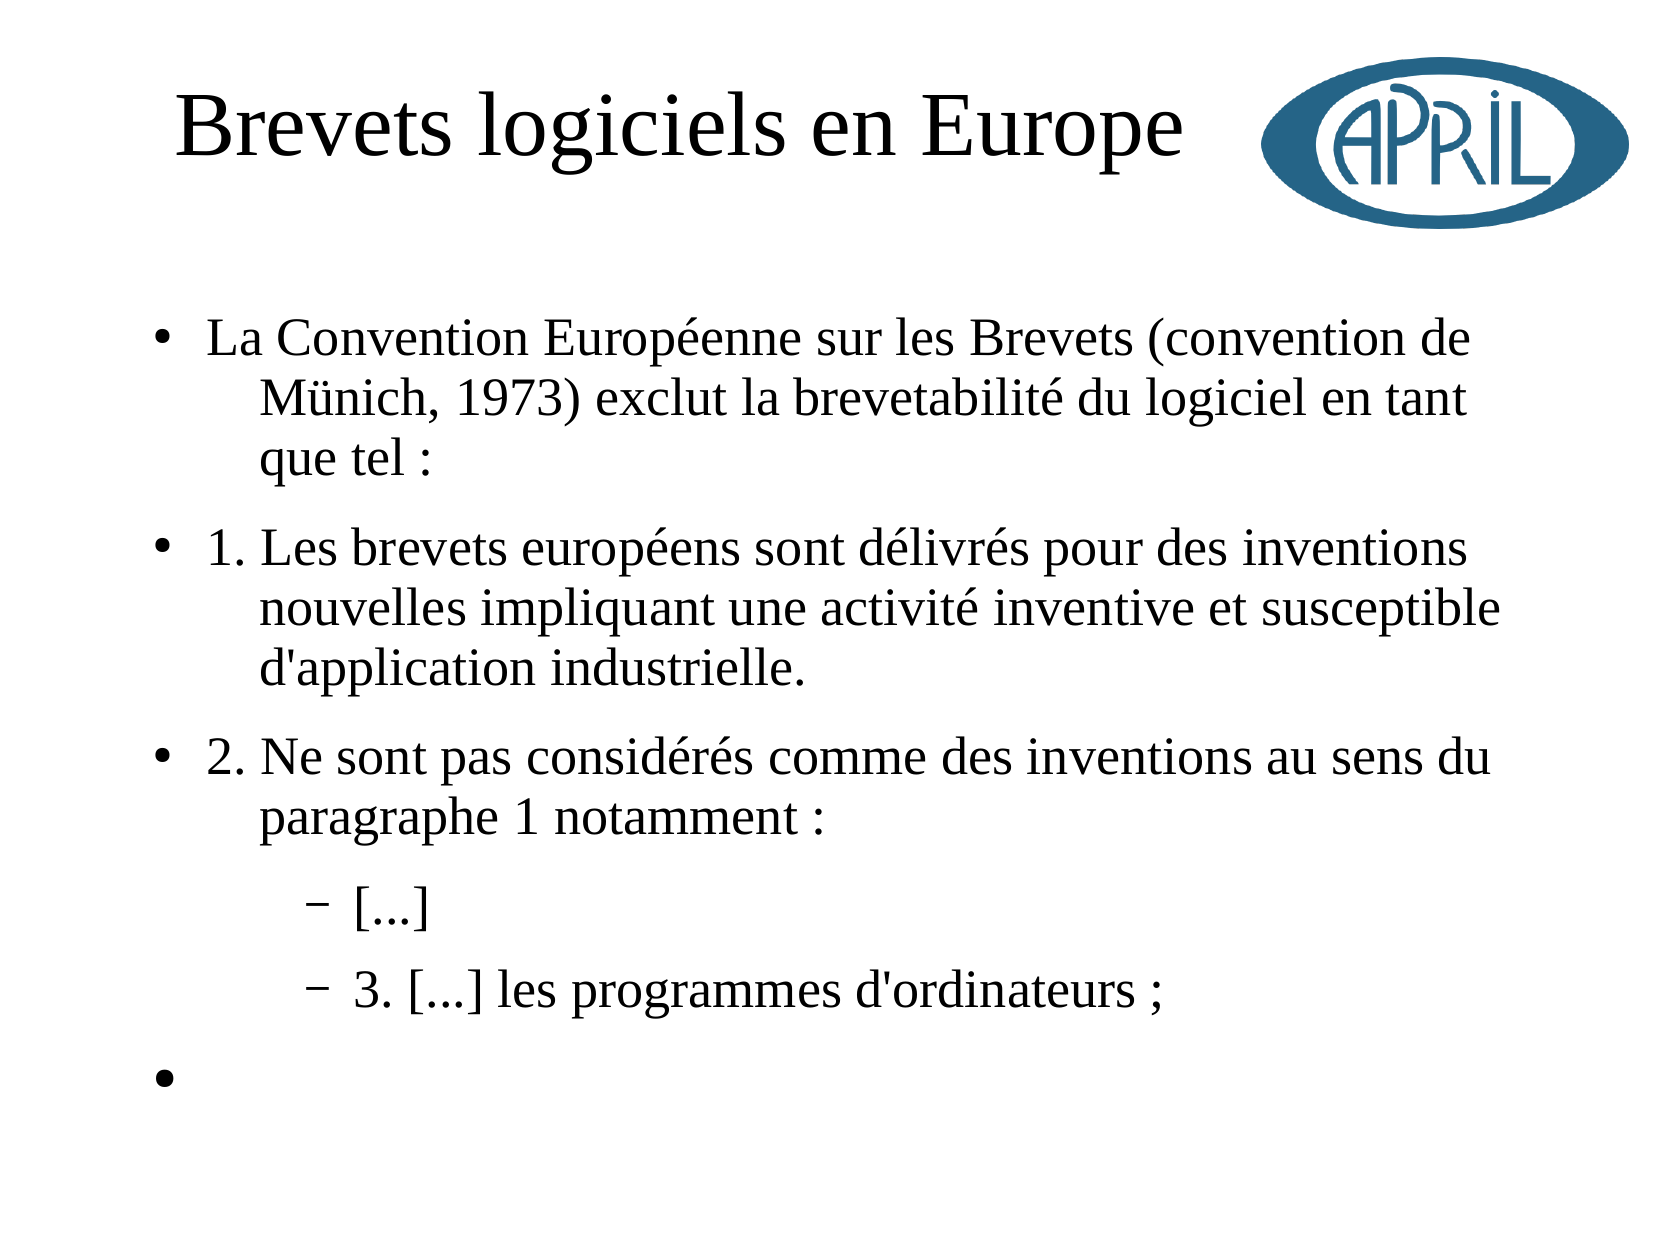

# Brevets logiciels en Europe
La Convention Européenne sur les Brevets (convention de Münich, 1973) exclut la brevetabilité du logiciel en tant que tel :
1. Les brevets européens sont délivrés pour des inventions nouvelles impliquant une activité inventive et susceptible d'application industrielle.
2. Ne sont pas considérés comme des inventions au sens du paragraphe 1 notamment :
[...]
3. [...] les programmes d'ordinateurs ;